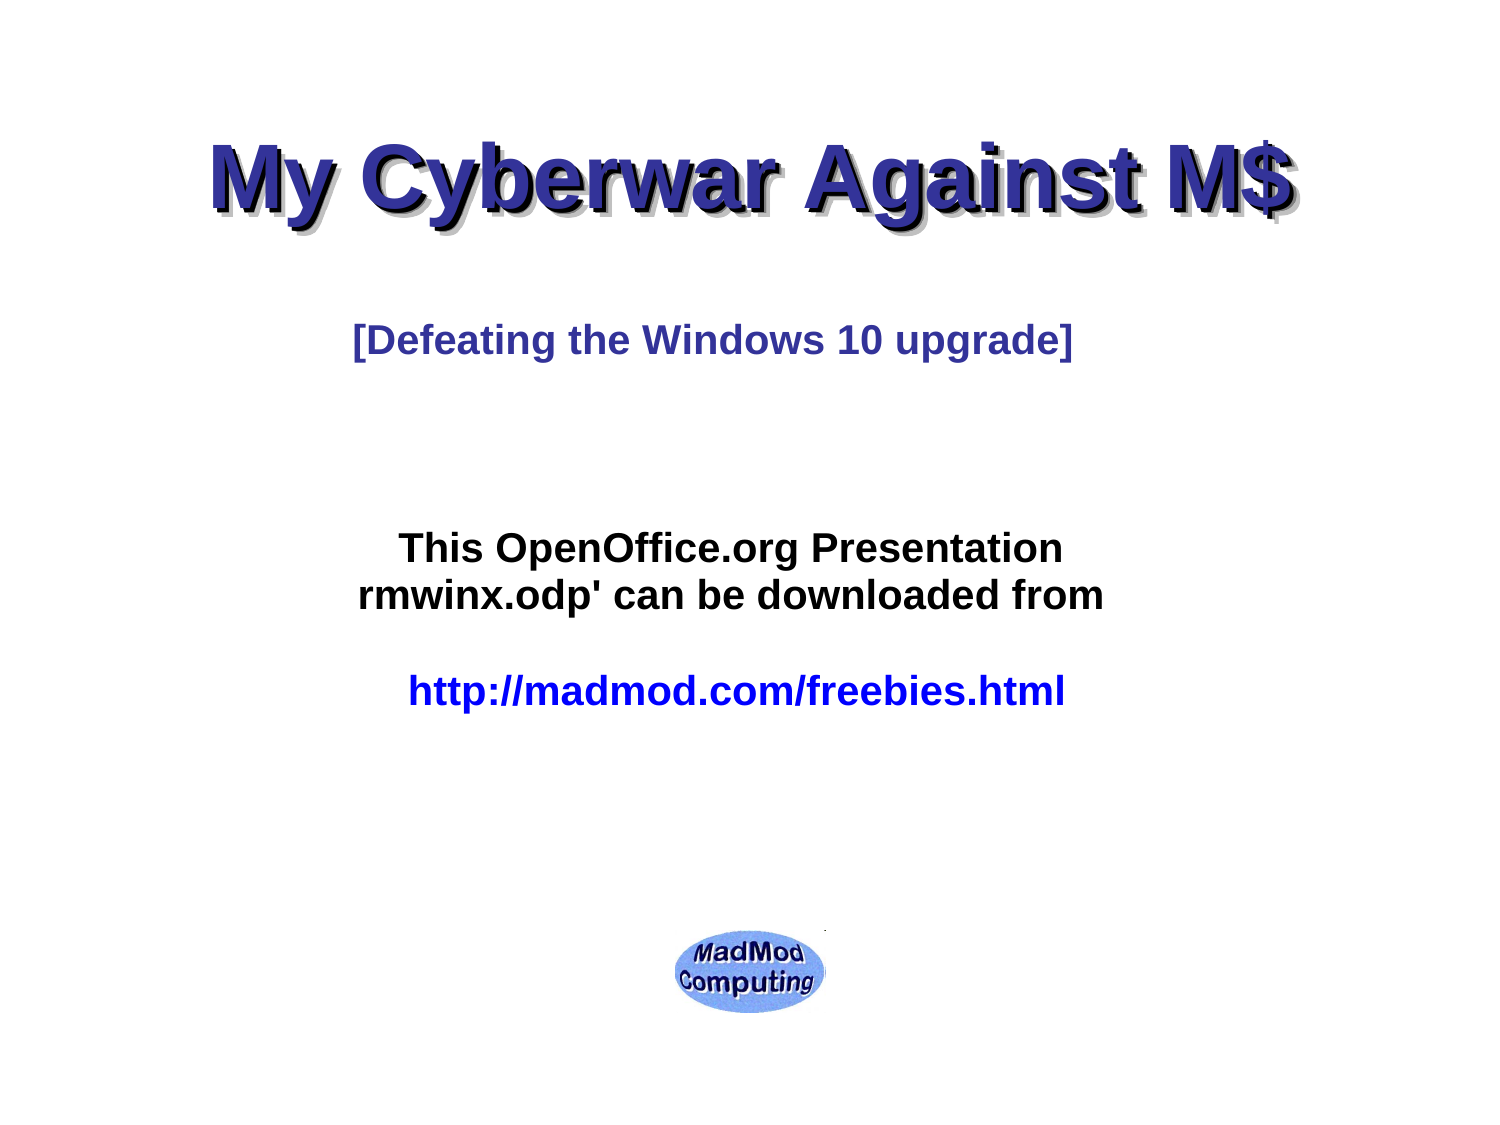

My Cyberwar Against M$
[Defeating the Windows 10 upgrade]
# This OpenOffice.org Presentation
rmwinx.odp' can be downloaded from
 http://madmod.com/freebies.html